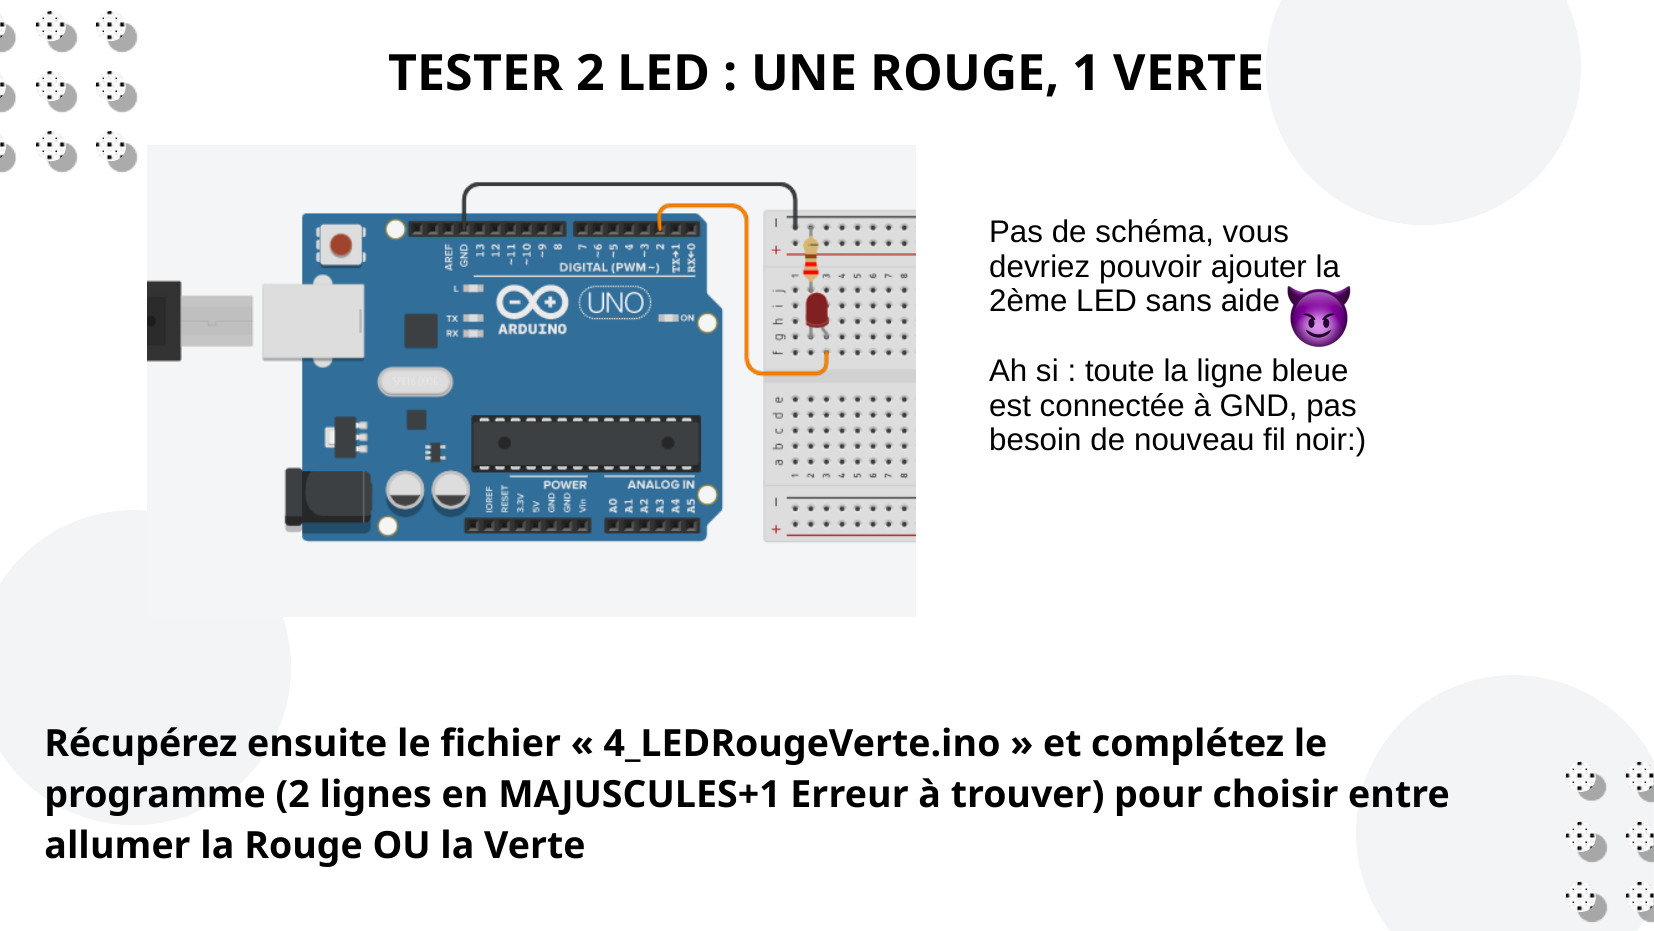

TESTER 2 LED : UNE ROUGE, 1 VERTE
Pas de schéma, vous devriez pouvoir ajouter la 2ème LED sans aide
Ah si : toute la ligne bleue est connectée à GND, pas besoin de nouveau fil noir:)
Récupérez ensuite le fichier « 4_LEDRougeVerte.ino » et complétez le programme (2 lignes en MAJUSCULES+1 Erreur à trouver) pour choisir entre allumer la Rouge OU la Verte